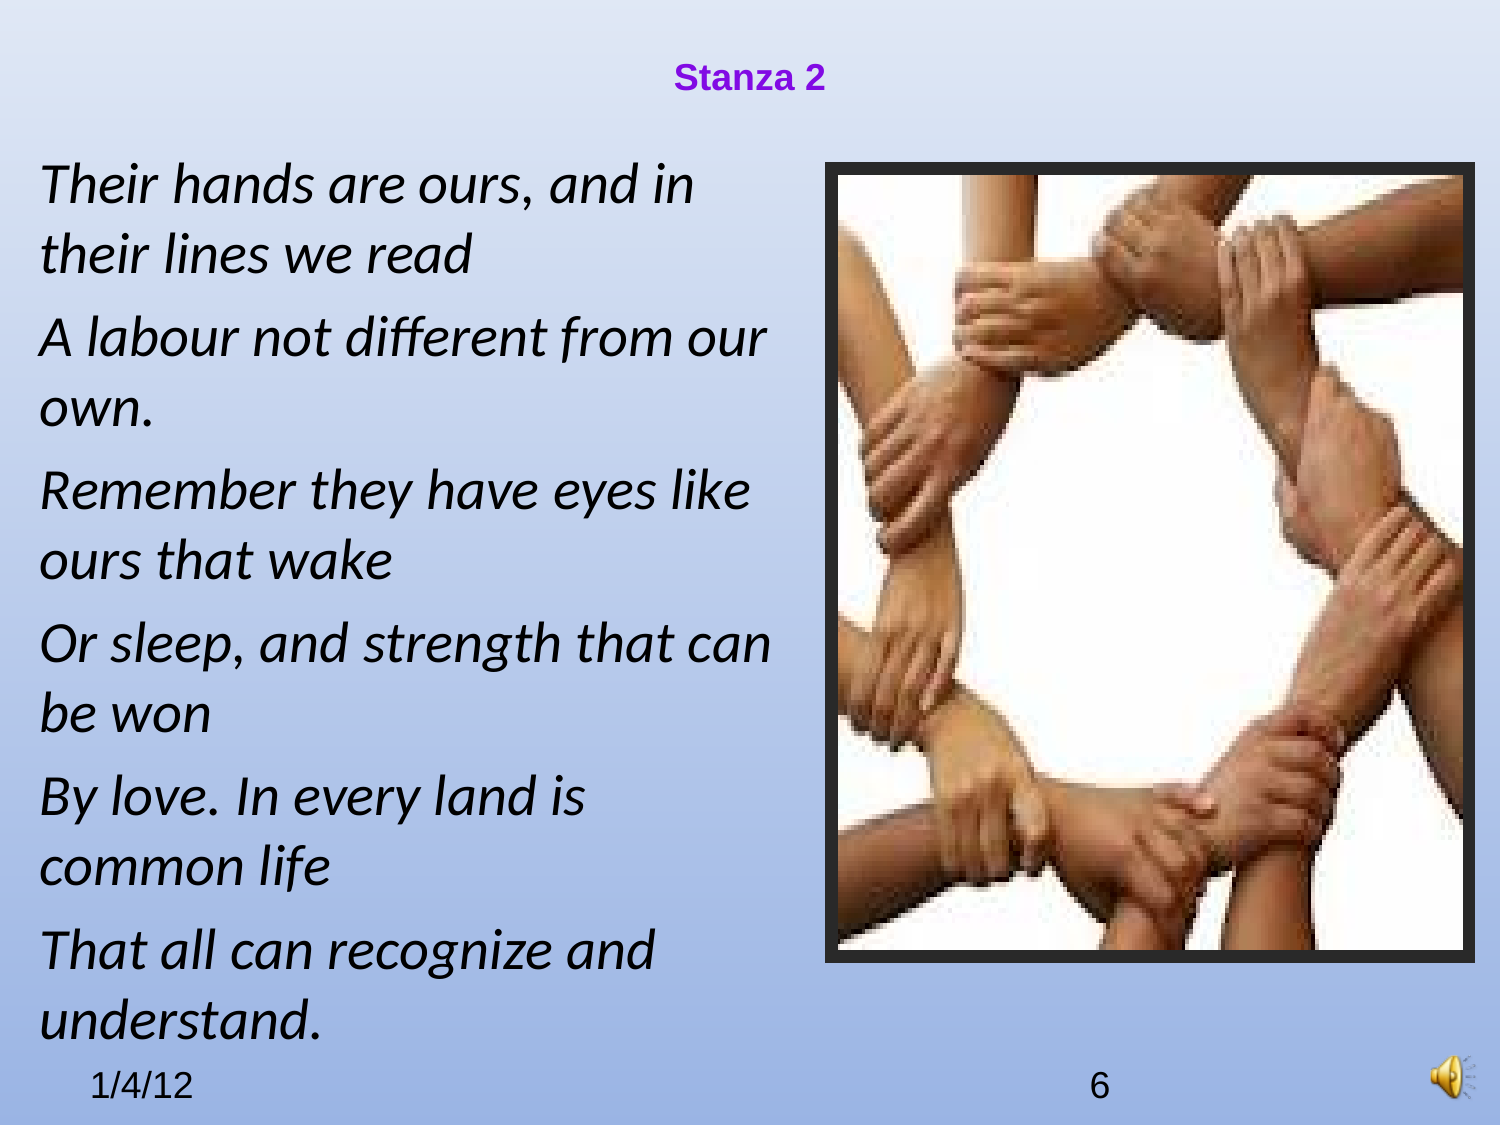

Stanza 2
Their hands are ours, and in their lines we read
A labour not different from our own.
Remember they have eyes like ours that wake
Or sleep, and strength that can be won
By love. In every land is common life
That all can recognize and understand.